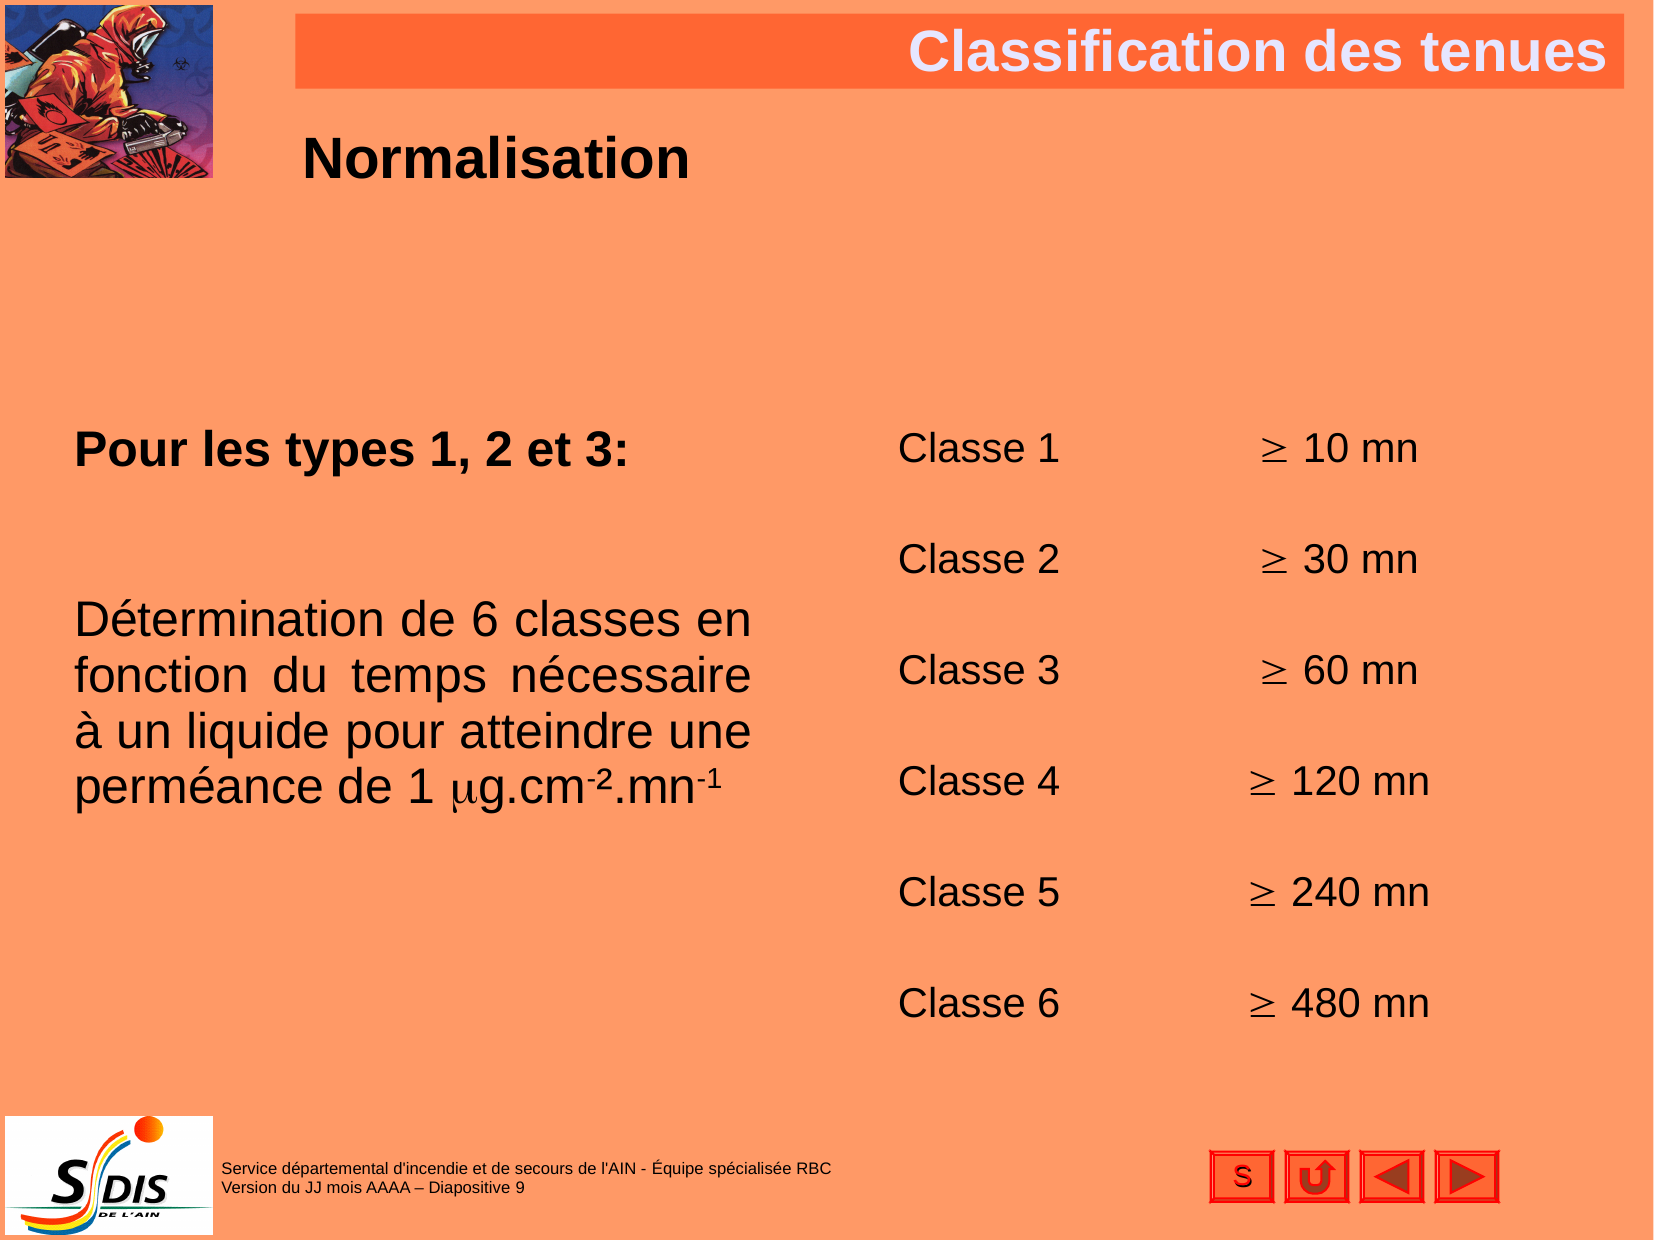

Classification des tenues
Normalisation
| Classe 1 |  10 mn |
| --- | --- |
| Classe 2 |  30 mn |
| Classe 3 |  60 mn |
| Classe 4 |  120 mn |
| Classe 5 |  240 mn |
| Classe 6 |  480 mn |
# Pour les types 1, 2 et 3:
Détermination de 6 classes en fonction du temps nécessaire à un liquide pour atteindre une perméance de 1 g.cm-².mn-1